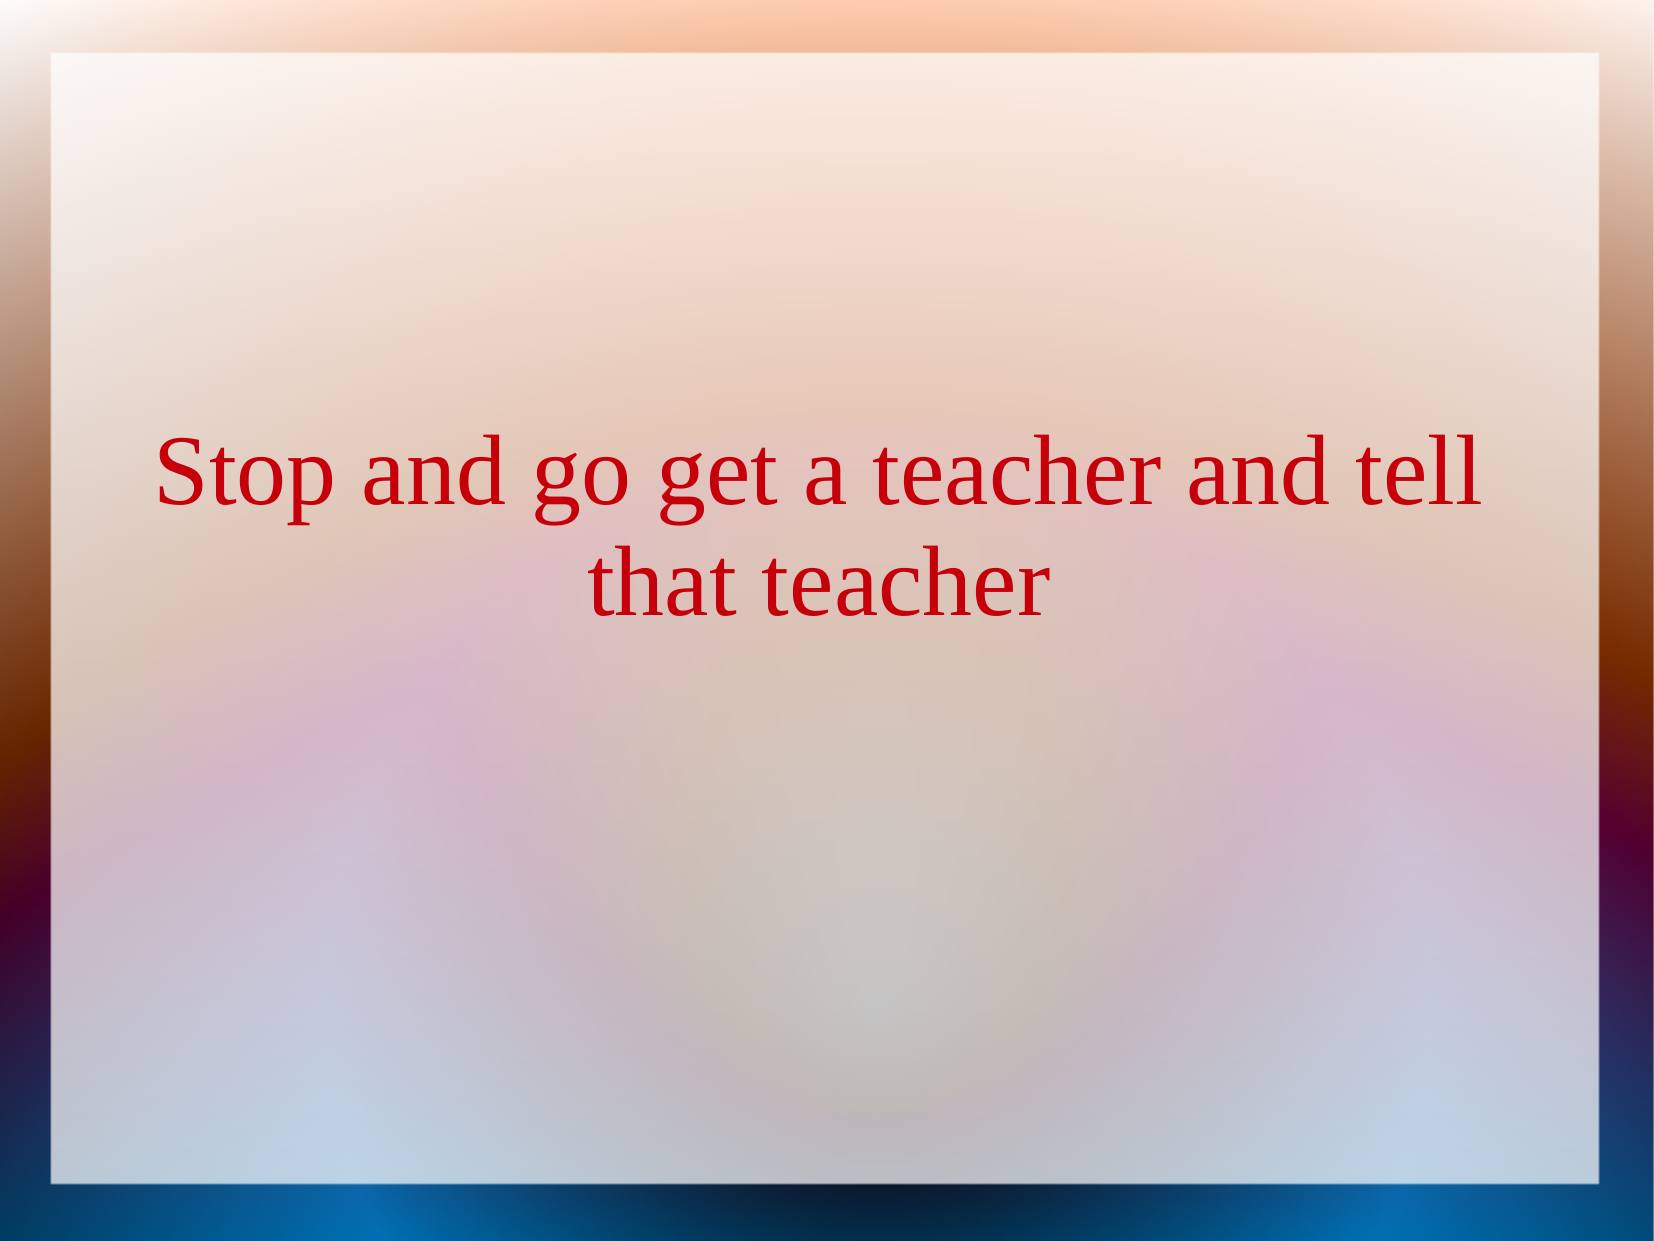

# Stop and go get a teacher and tell that teacher